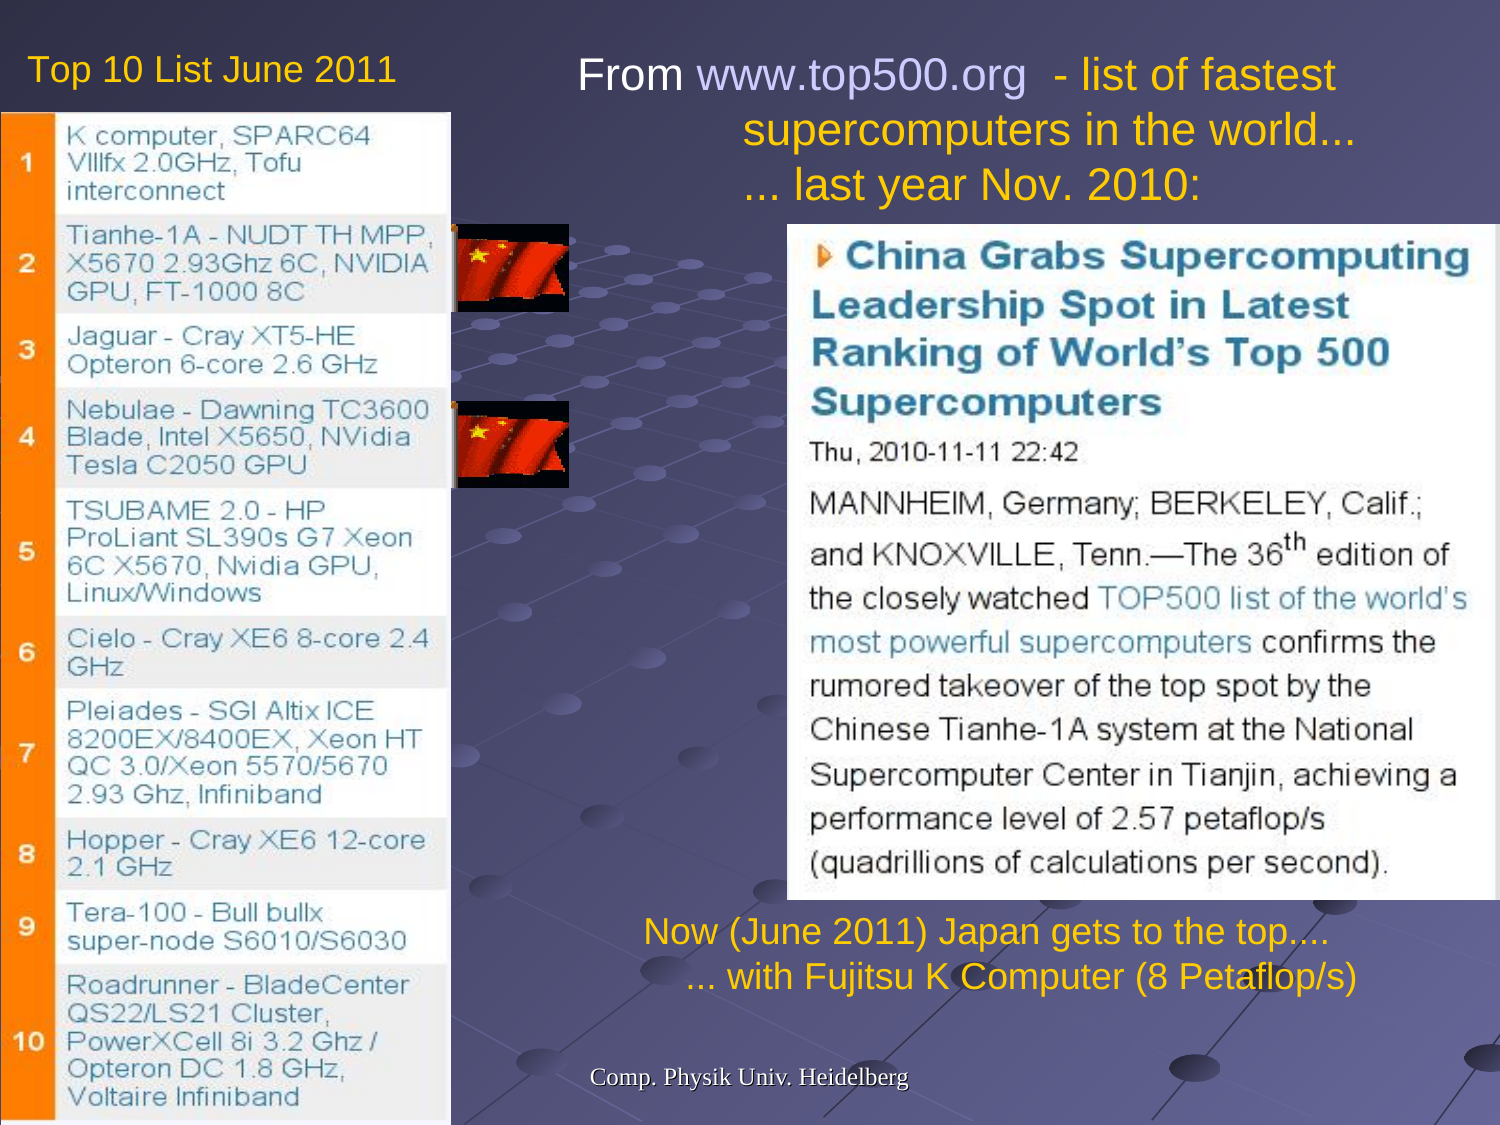

Top 10 List June 2011
From www.top500.org - list of fastest
 supercomputers in the world...
 ... last year Nov. 2010:
Now (June 2011) Japan gets to the top....
 ... with Fujitsu K Computer (8 Petaflop/s)